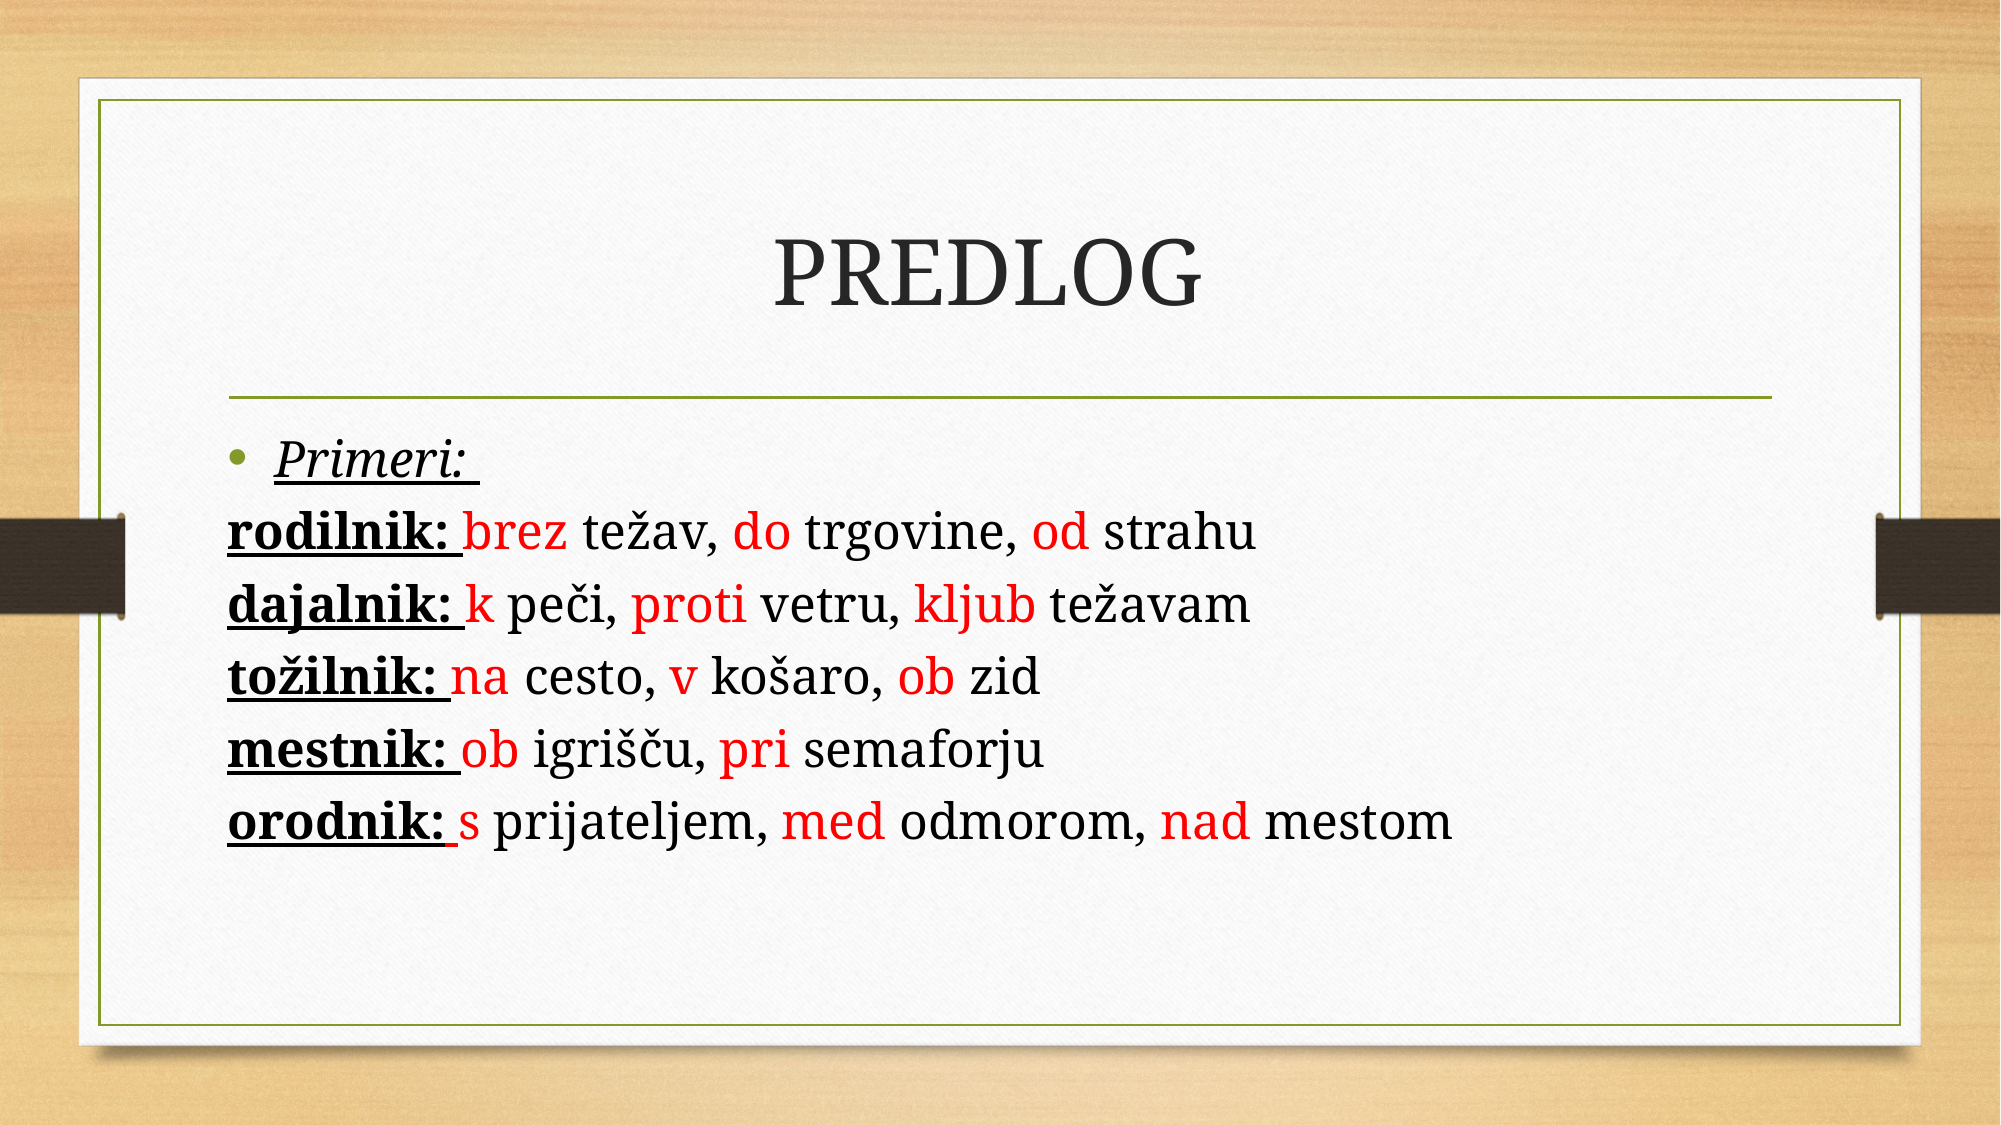

# PREDLOG
Primeri:
rodilnik: brez težav, do trgovine, od strahu
dajalnik: k peči, proti vetru, kljub težavam
tožilnik: na cesto, v košaro, ob zid
mestnik: ob igrišču, pri semaforju
orodnik: s prijateljem, med odmorom, nad mestom